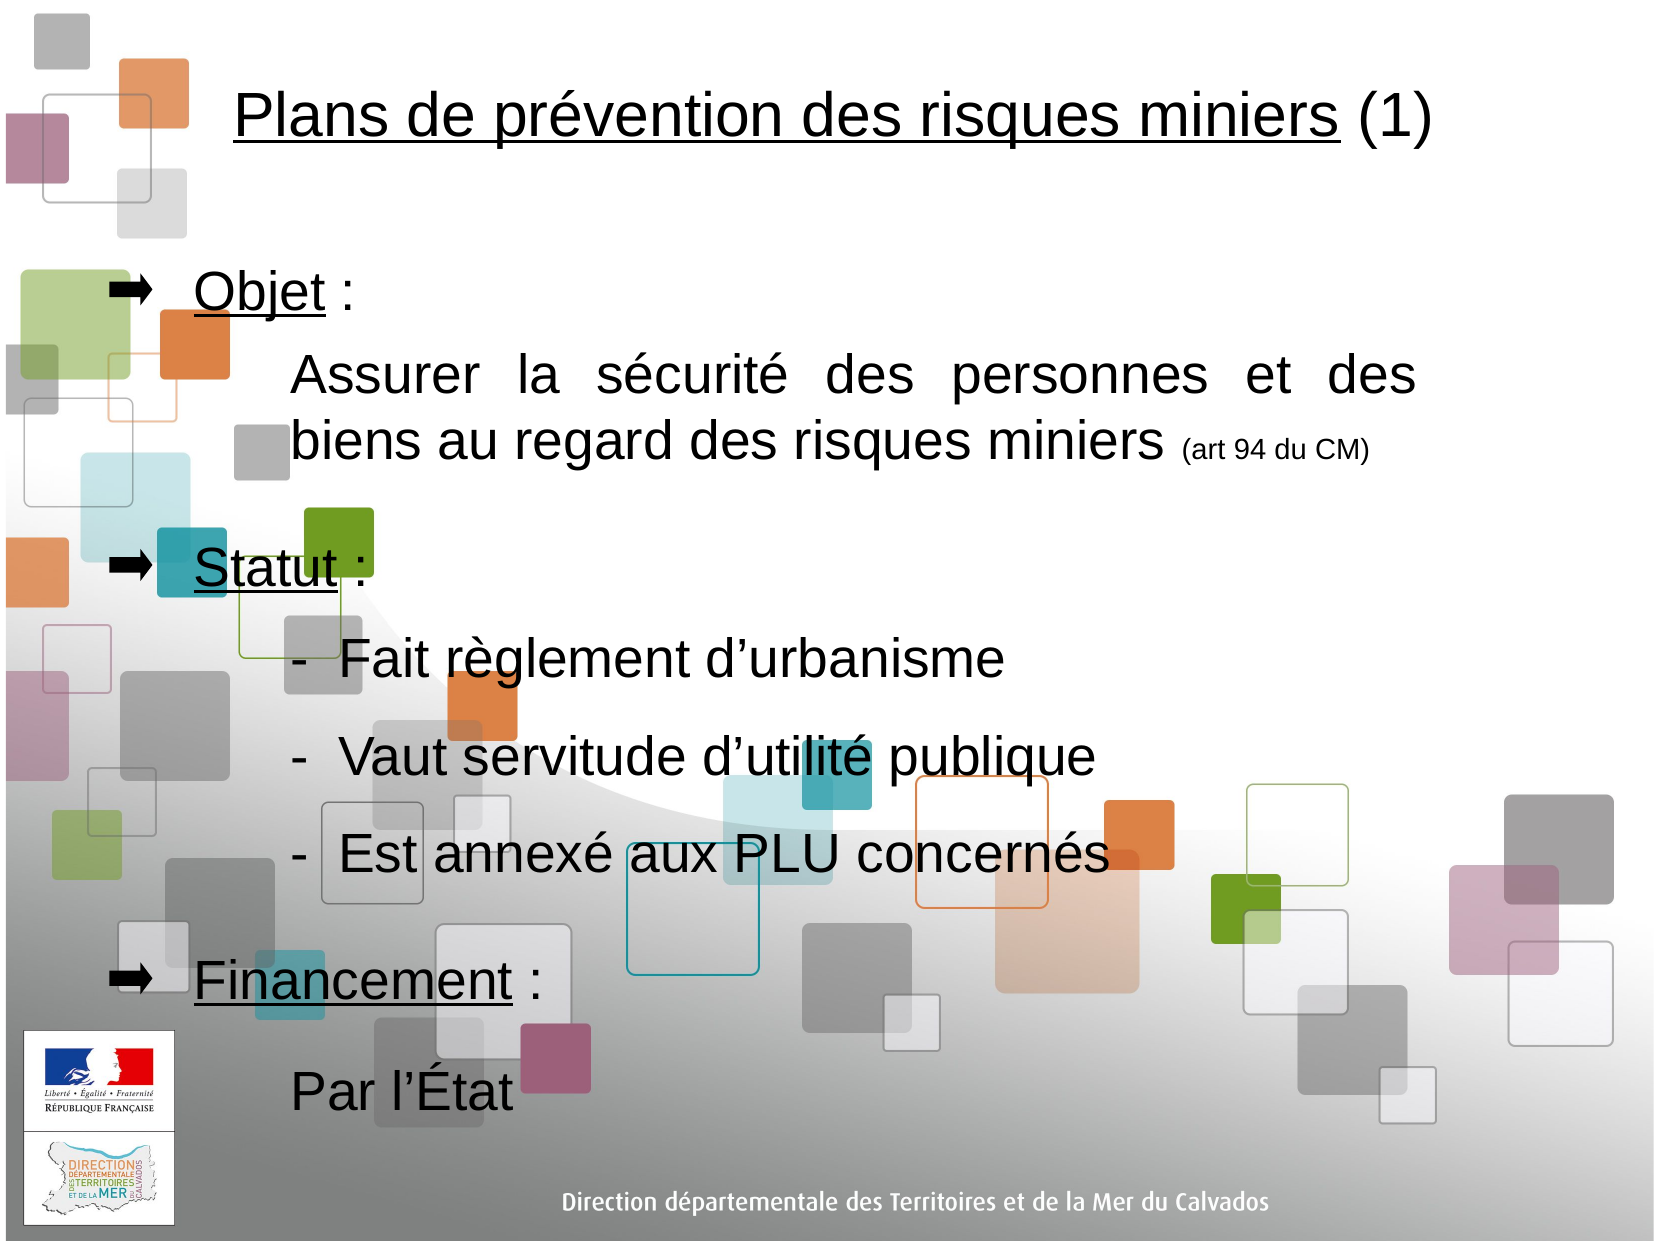

#
Plans de prévention des risques miniers (1)
Objet :
Assurer la sécurité des personnes et des biens au regard des risques miniers (art 94 du CM)
Statut :
-	Fait règlement d’urbanisme
-	Vaut servitude d’utilité publique
-	Est annexé aux PLU concernés
Financement :
Par l’État